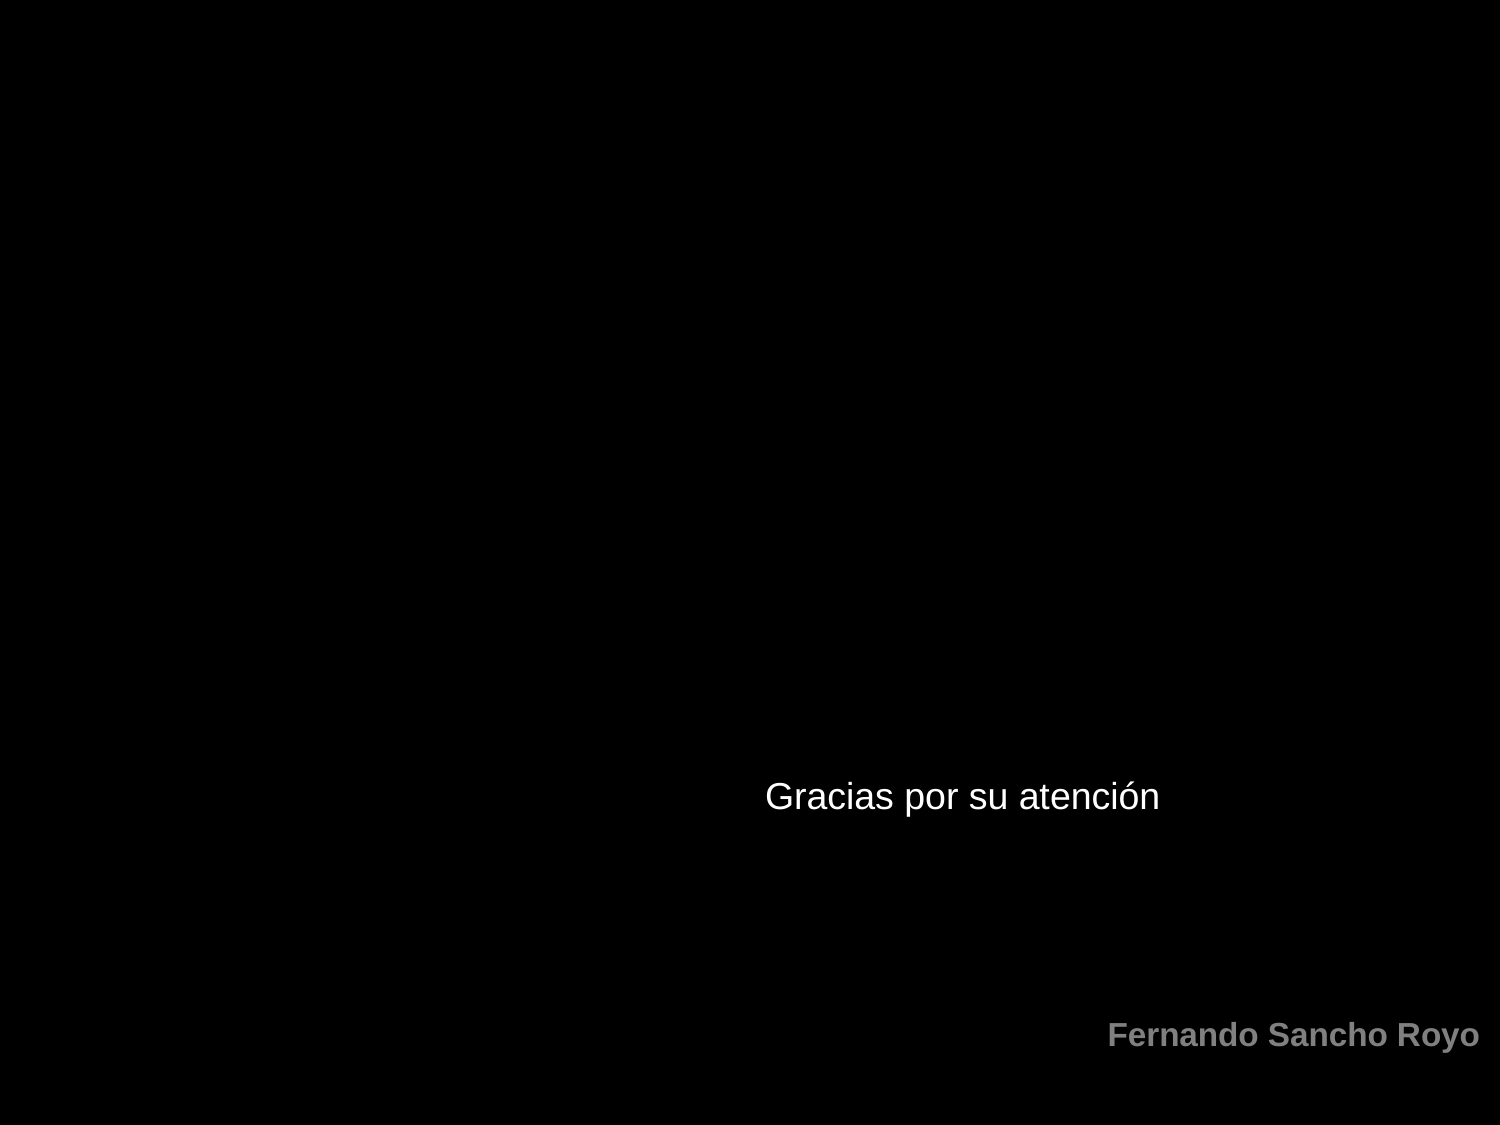

Gracias por su atención
Fernando Sancho Royo